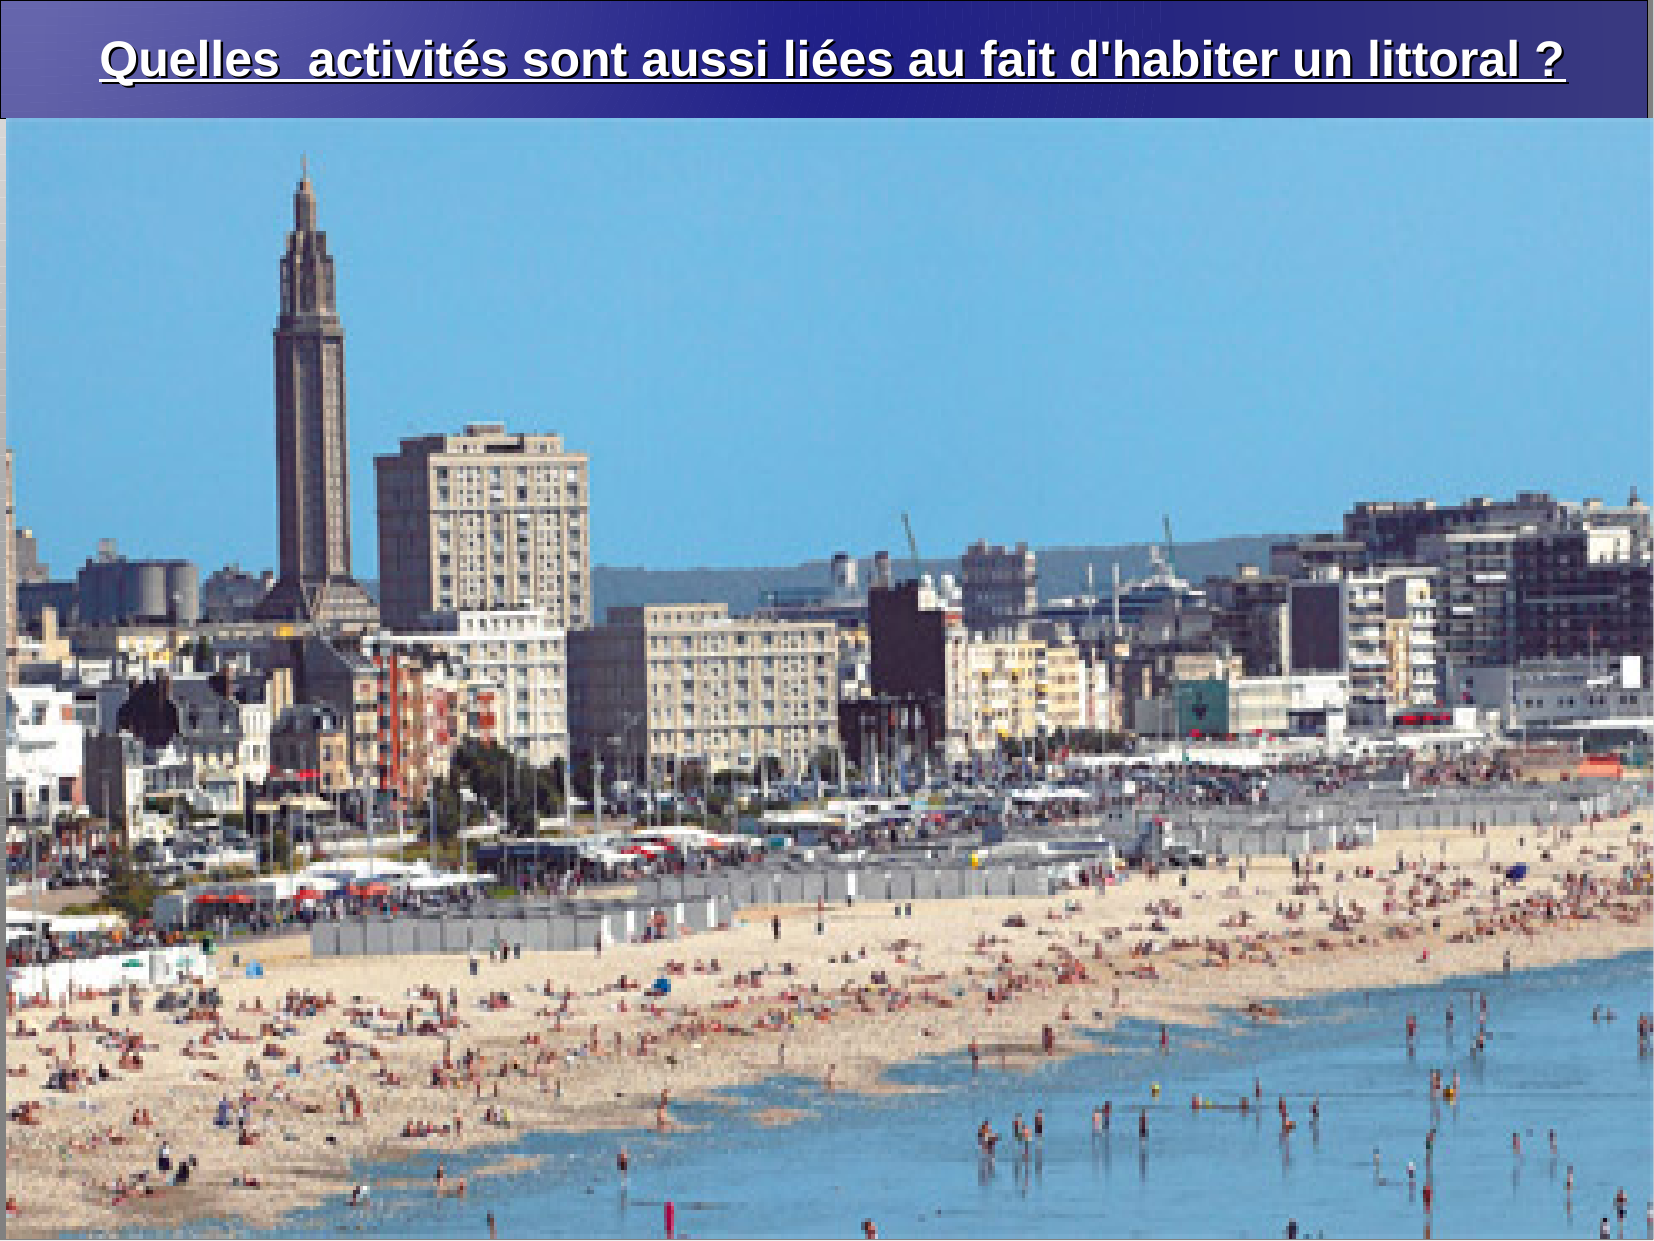

Quelles activités sont aussi liées au fait d'habiter un littoral ?